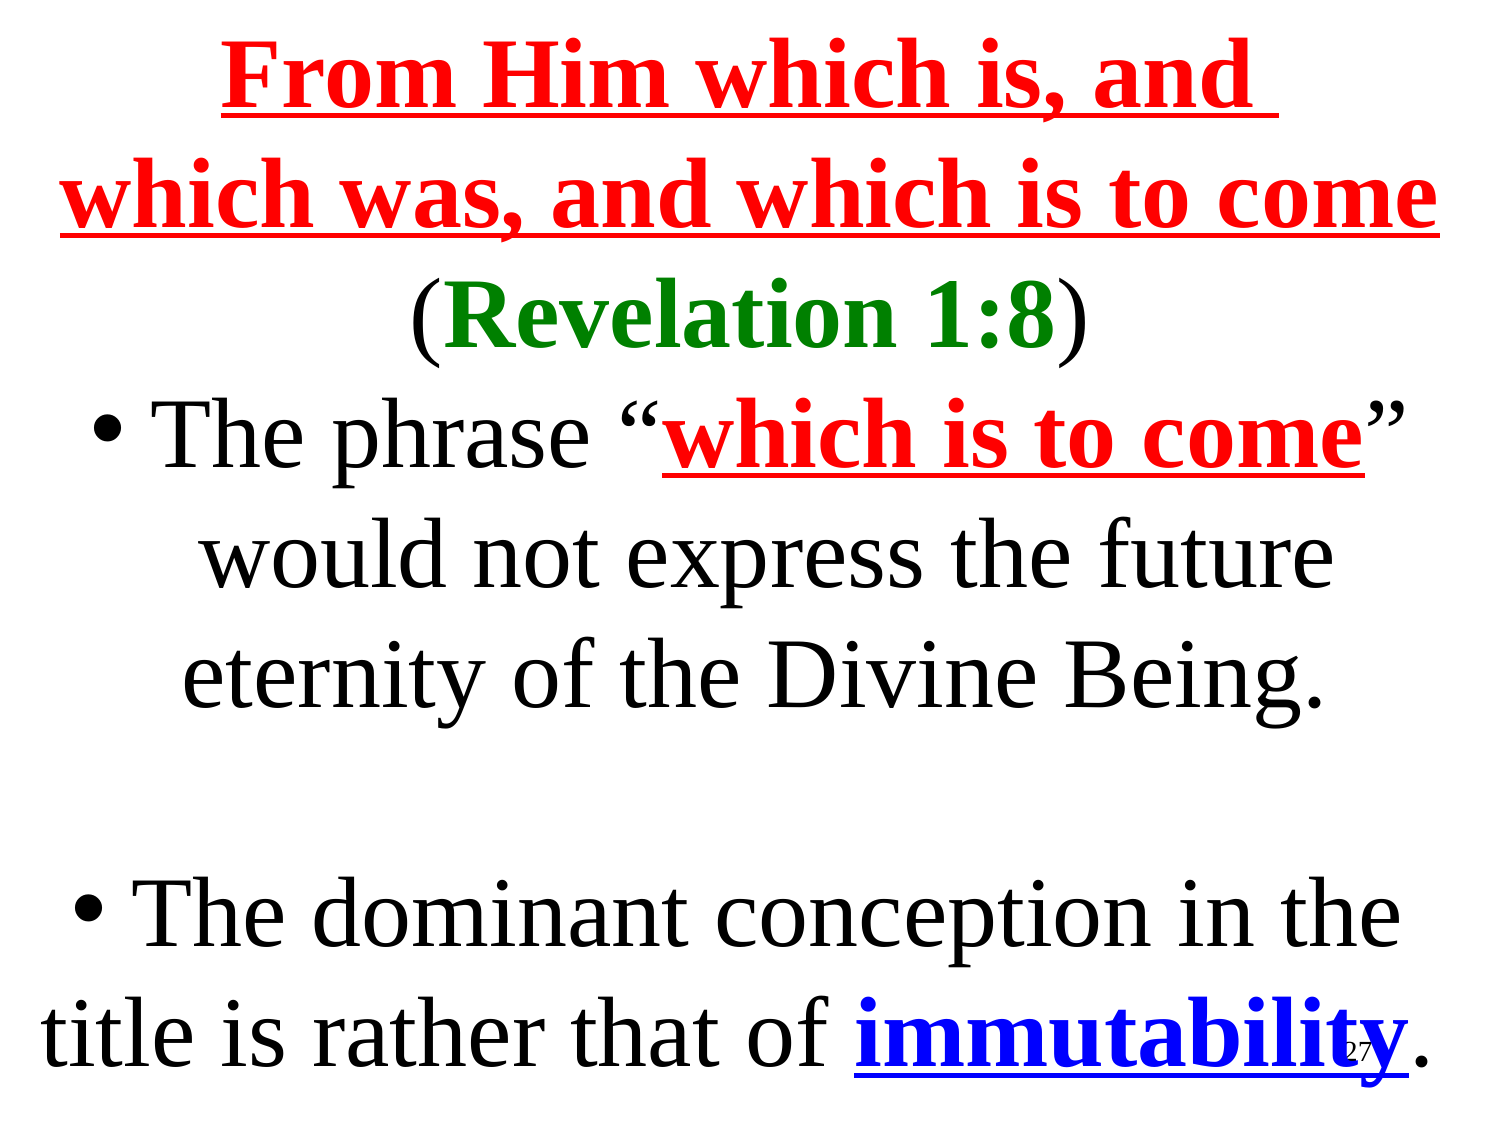

From Him which is, and
which was, and which is to come
(Revelation 1:8)
 The phrase “which is to come” would not express the future eternity of the Divine Being.
 The dominant conception in the
title is rather that of immutability.